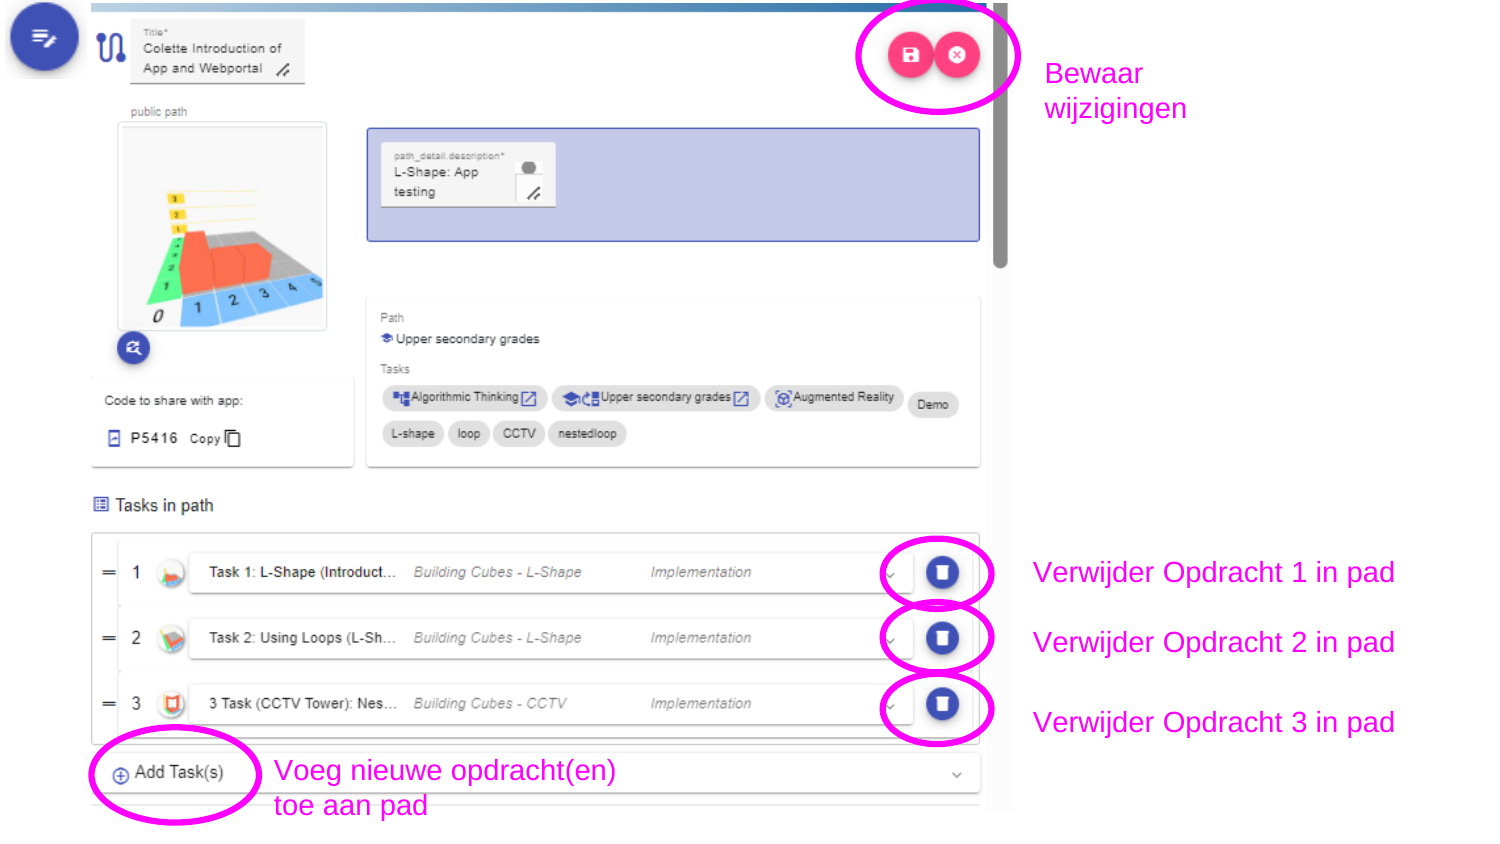

Bewaar wijzigingen
Verwijder Opdracht 1 in pad
Verwijder Opdracht 2 in pad
Verwijder Opdracht 3 in pad
Voeg nieuwe opdracht(en) toe aan pad